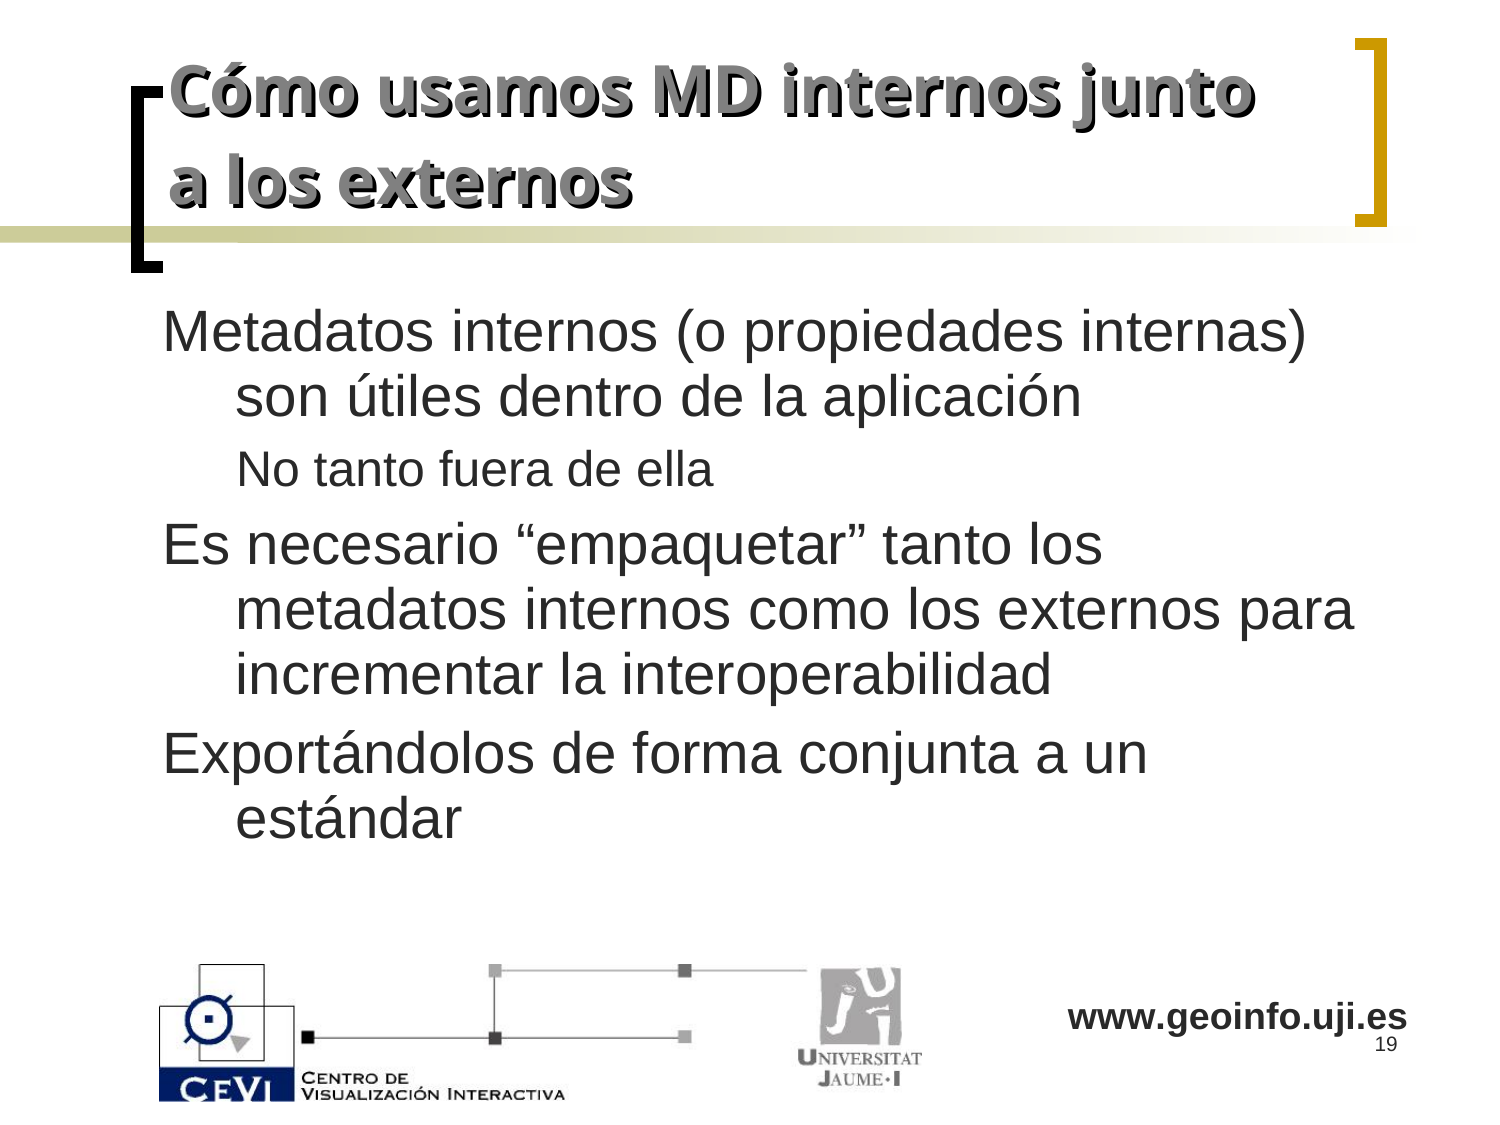

# Cómo usamos MD internos junto a los externos
Metadatos internos (o propiedades internas) son útiles dentro de la aplicación
No tanto fuera de ella
Es necesario “empaquetar” tanto los metadatos internos como los externos para incrementar la interoperabilidad
Exportándolos de forma conjunta a un estándar
19